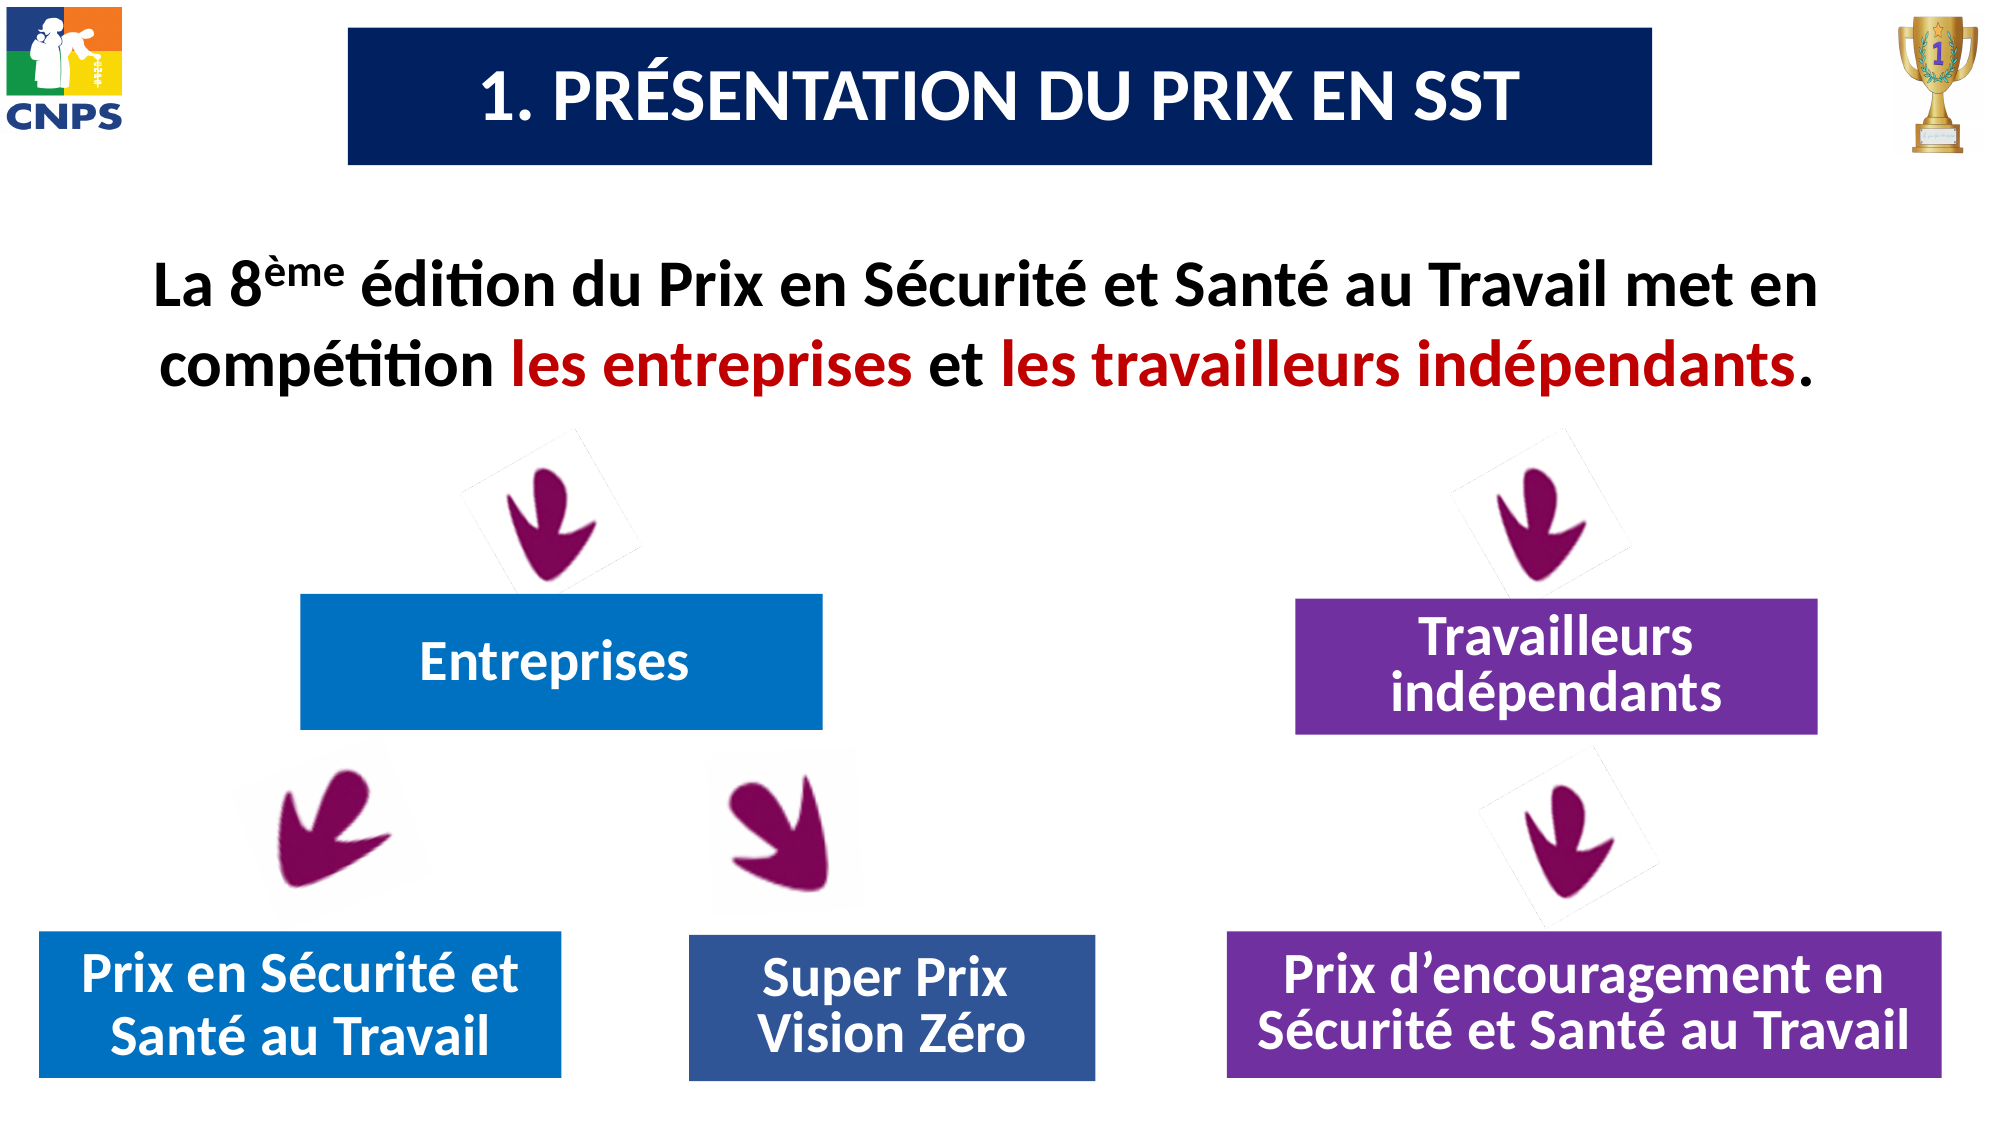

# 1. PRÉSENTATION DU PRIX EN SST
La 8ème édition du Prix en Sécurité et Santé au Travail met en compétition les entreprises et les travailleurs indépendants.
Entreprises
Travailleurs indépendants
Prix en Sécurité et Santé au Travail
Prix d’encouragement en Sécurité et Santé au Travail
Super Prix Vision Zéro